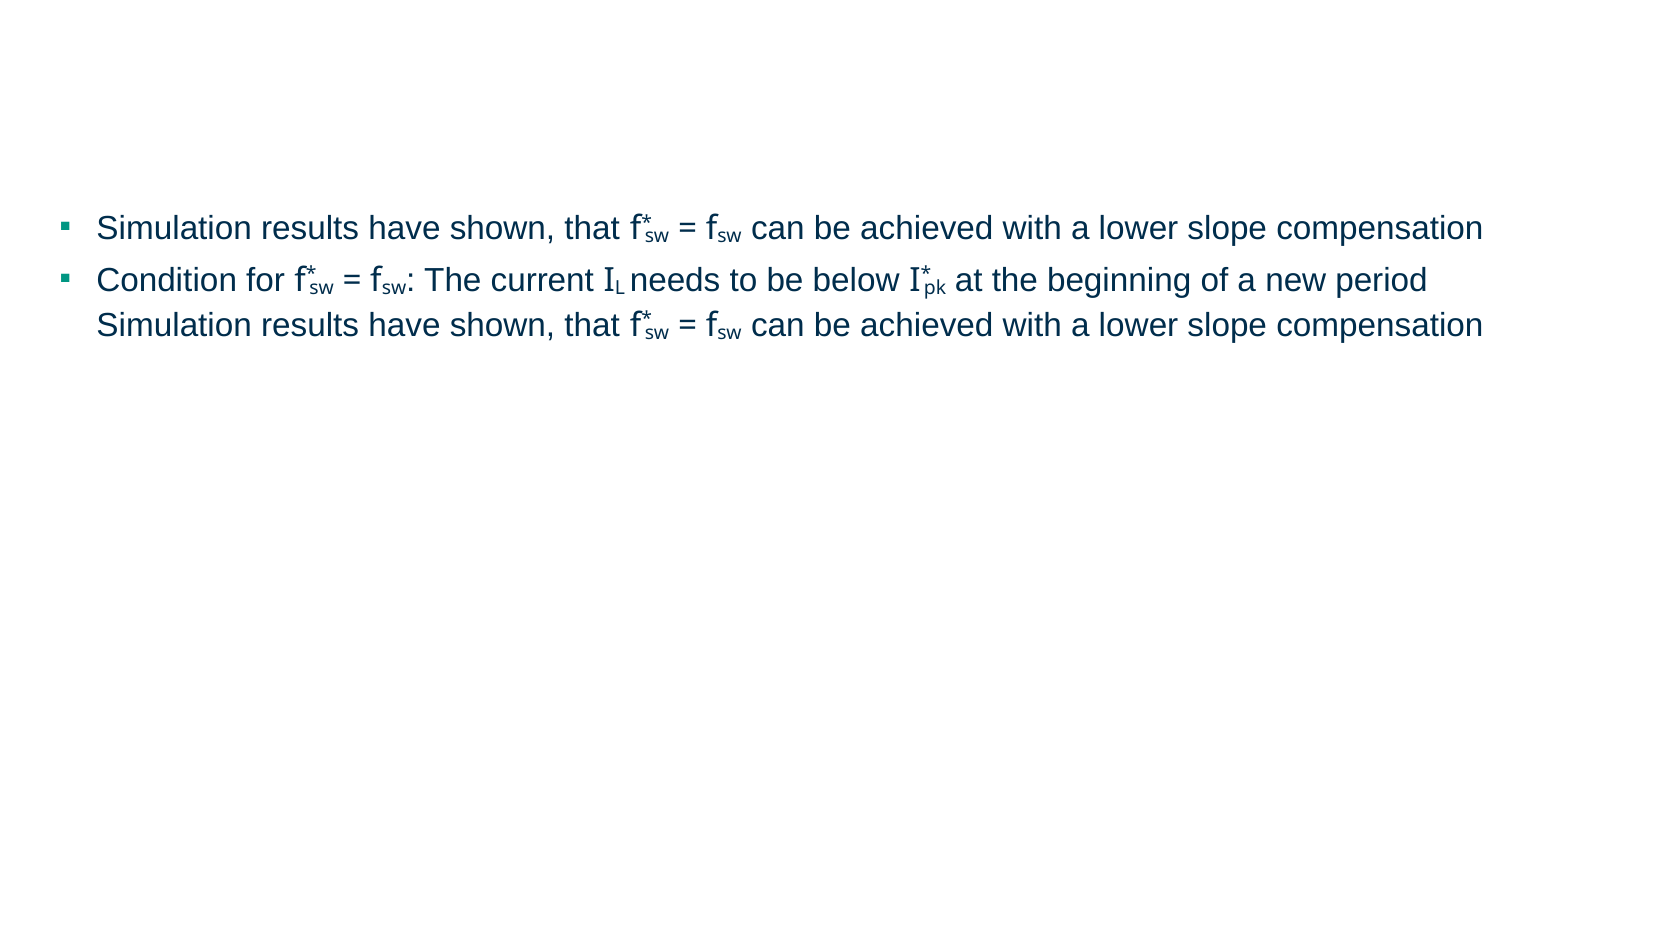

# Simulation results have shown, that f* sw = fsw can be achieved with a lower slope compensation
Condition for f* sw = fsw: The current IL needs to be below I* pk at the beginning of a new period
Simulation results have shown, that f* sw = fsw can be achieved with a lower slope compensation